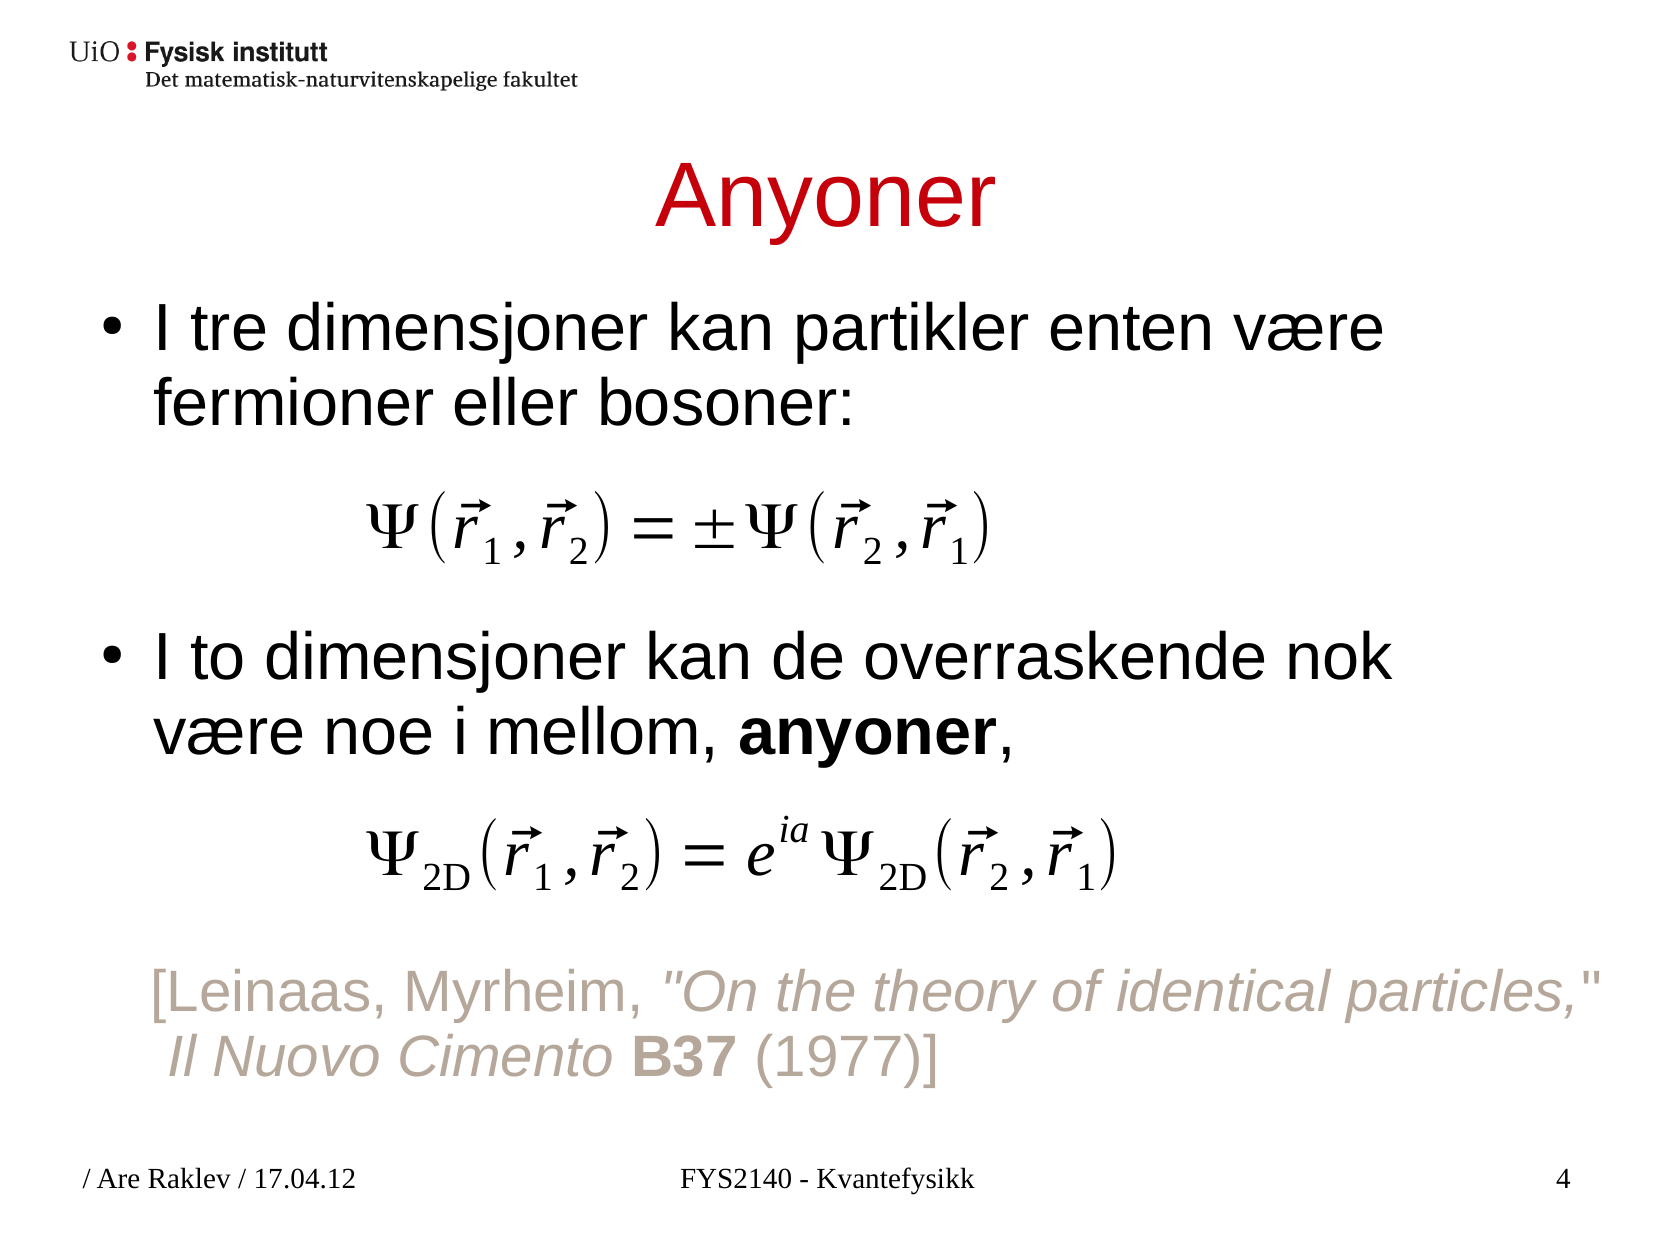

# Anyoner
I tre dimensjoner kan partikler enten være fermioner eller bosoner:
I to dimensjoner kan de overraskende nok være noe i mellom, anyoner,
[Leinaas, Myrheim, "On the theory of identical particles," [Il Nuovo Cimento B37 (1977)]
/ Are Raklev / 17.04.12
FYS2140 - Kvantefysikk
4